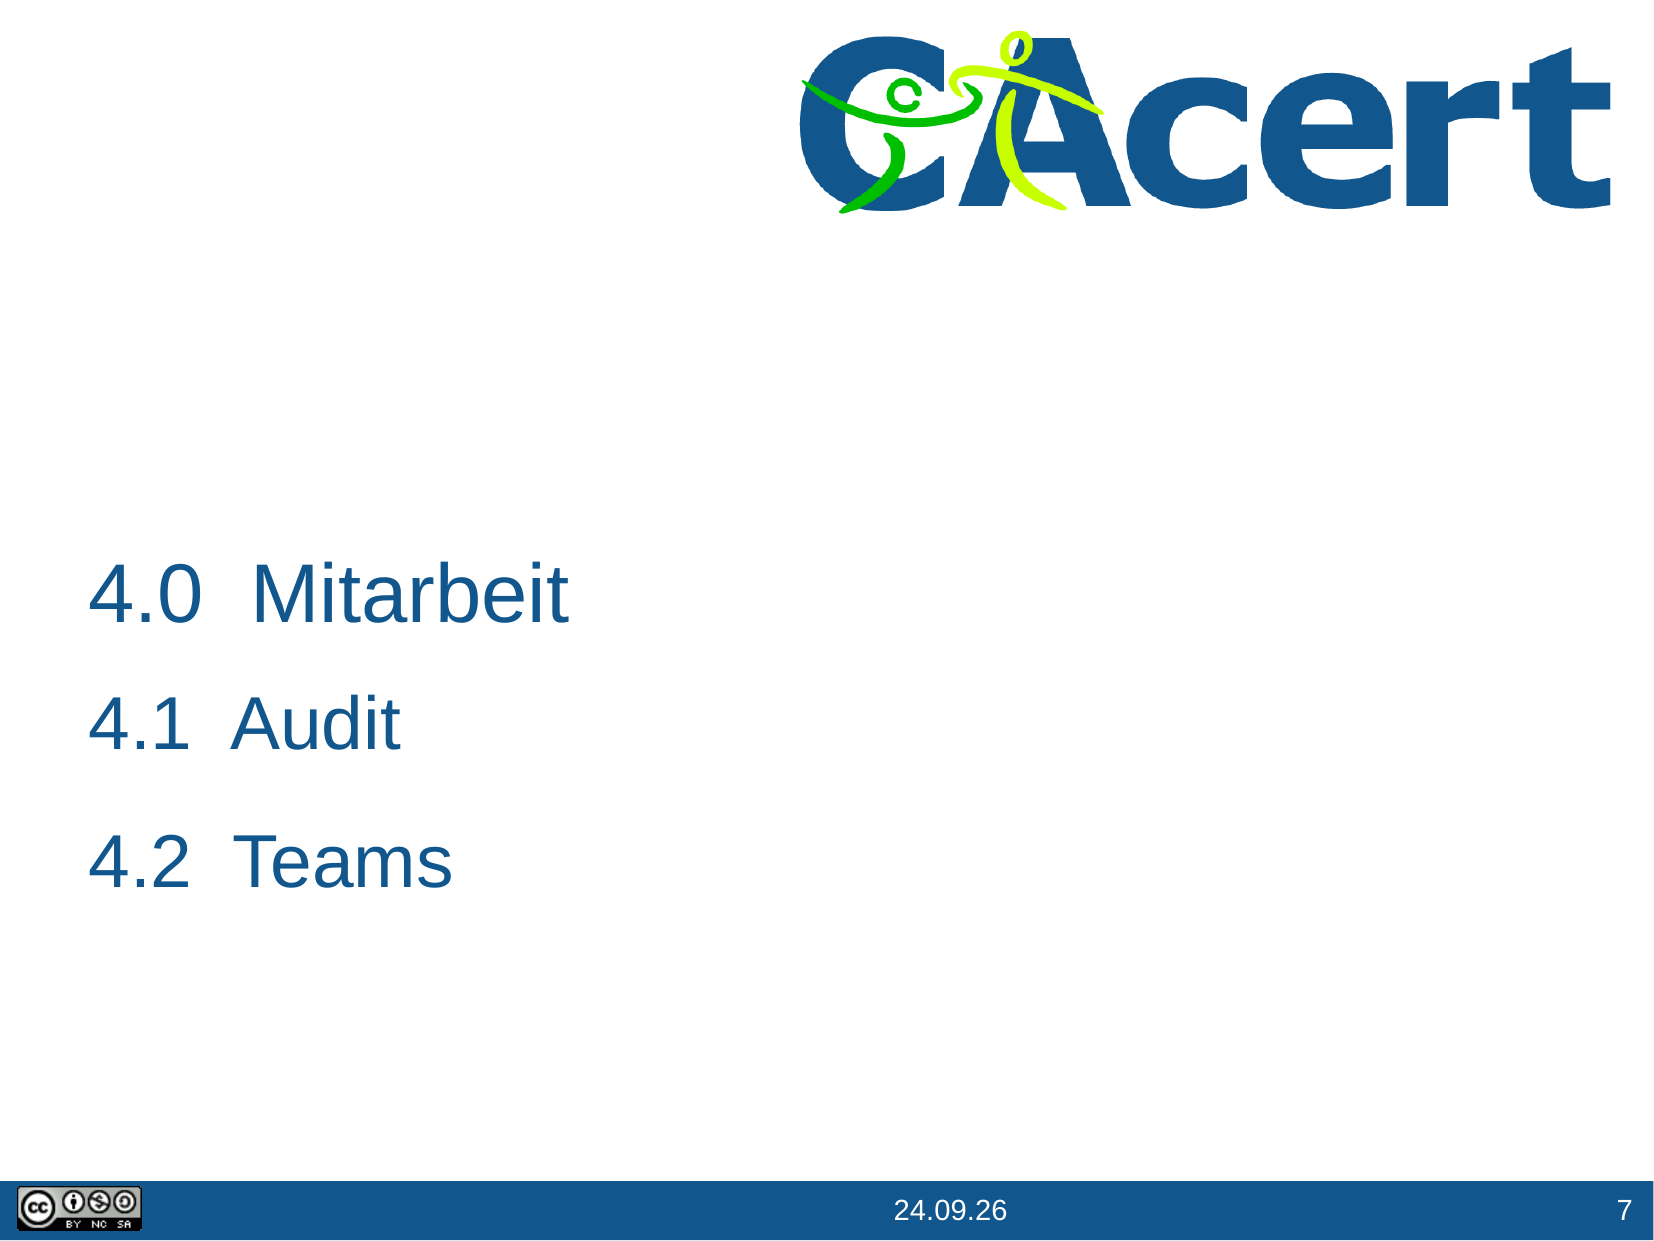

# 4.0 Mitarbeit 4.1 Audit 4.2 Teams